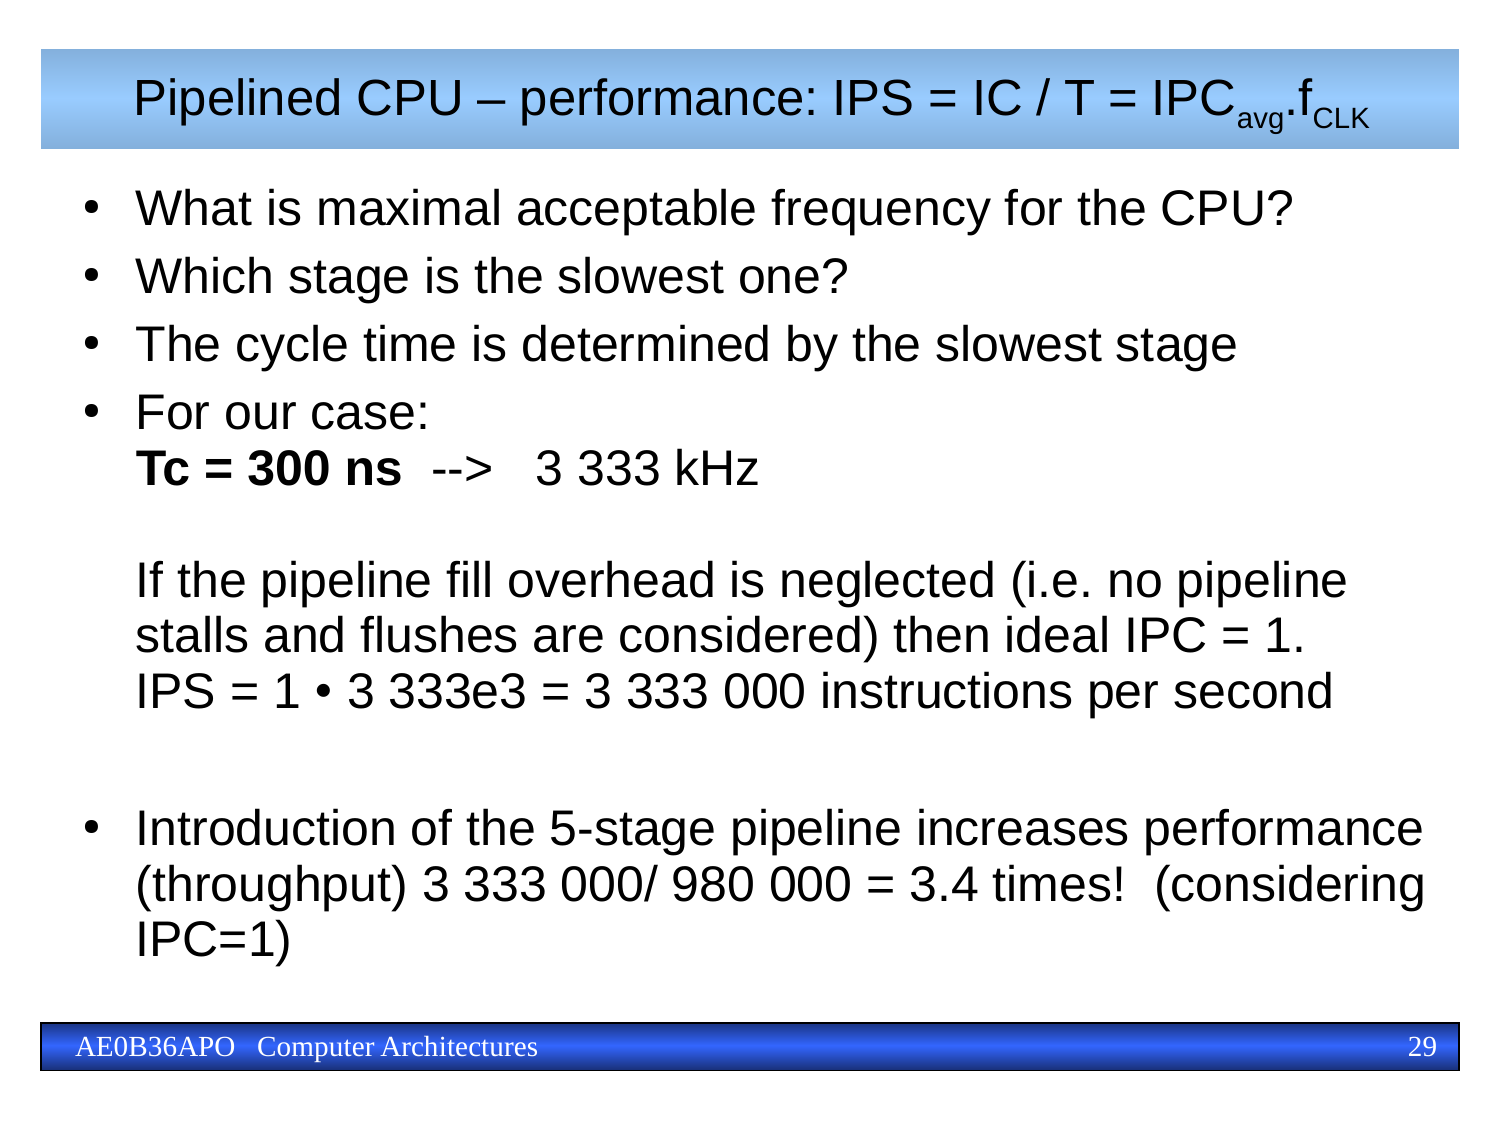

Pipelined CPU – performance: IPS = IC / T = IPCavg.fCLK
# What is maximal acceptable frequency for the CPU?
Which stage is the slowest one?
The cycle time is determined by the slowest stage
For our case:
Tc = 300 ns --> 3 333 kHz
If the pipeline fill overhead is neglected (i.e. no pipeline stalls and flushes are considered) then ideal IPC = 1.
IPS = 1 • 3 333e3 = 3 333 000 instructions per second
Introduction of the 5-stage pipeline increases performance (throughput) 3 333 000/ 980 000 = 3.4 times! (considering IPC=1)
AE0B36APO Computer Architectures
29